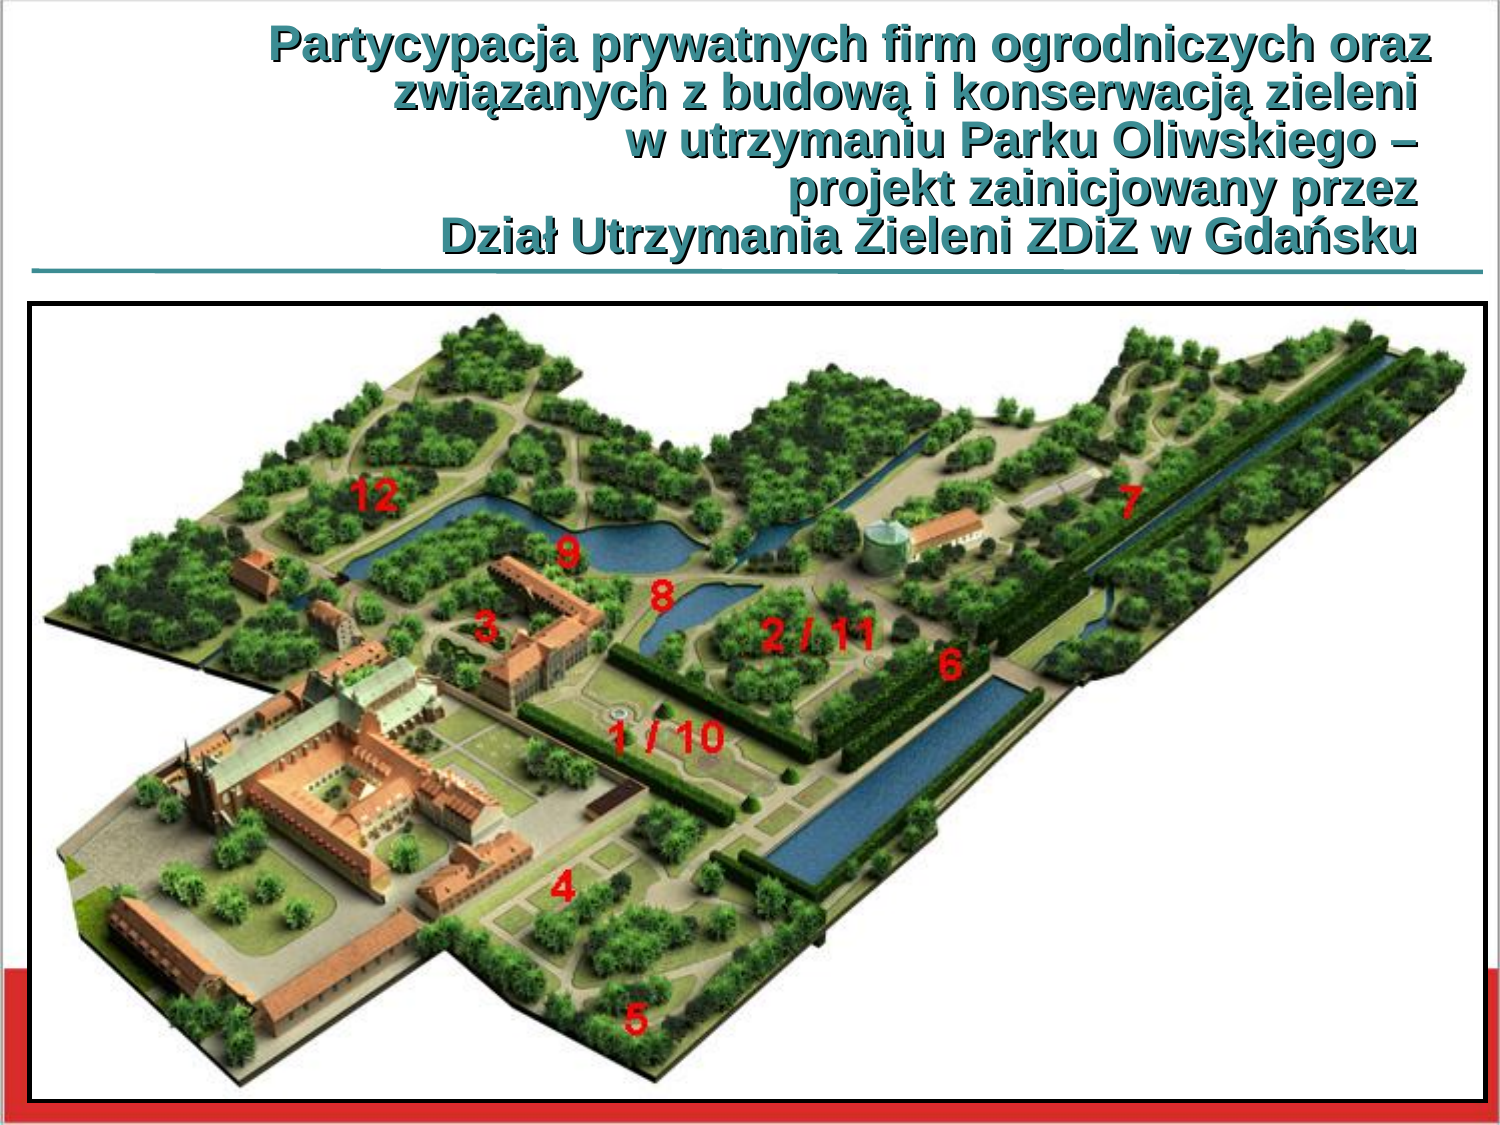

Partycypacja prywatnych firm ogrodniczych oraz związanych z budową i konserwacją zieleni
w utrzymaniu Parku Oliwskiego –
projekt zainicjowany przez
Dział Utrzymania Zieleni ZDiZ w Gdańsku